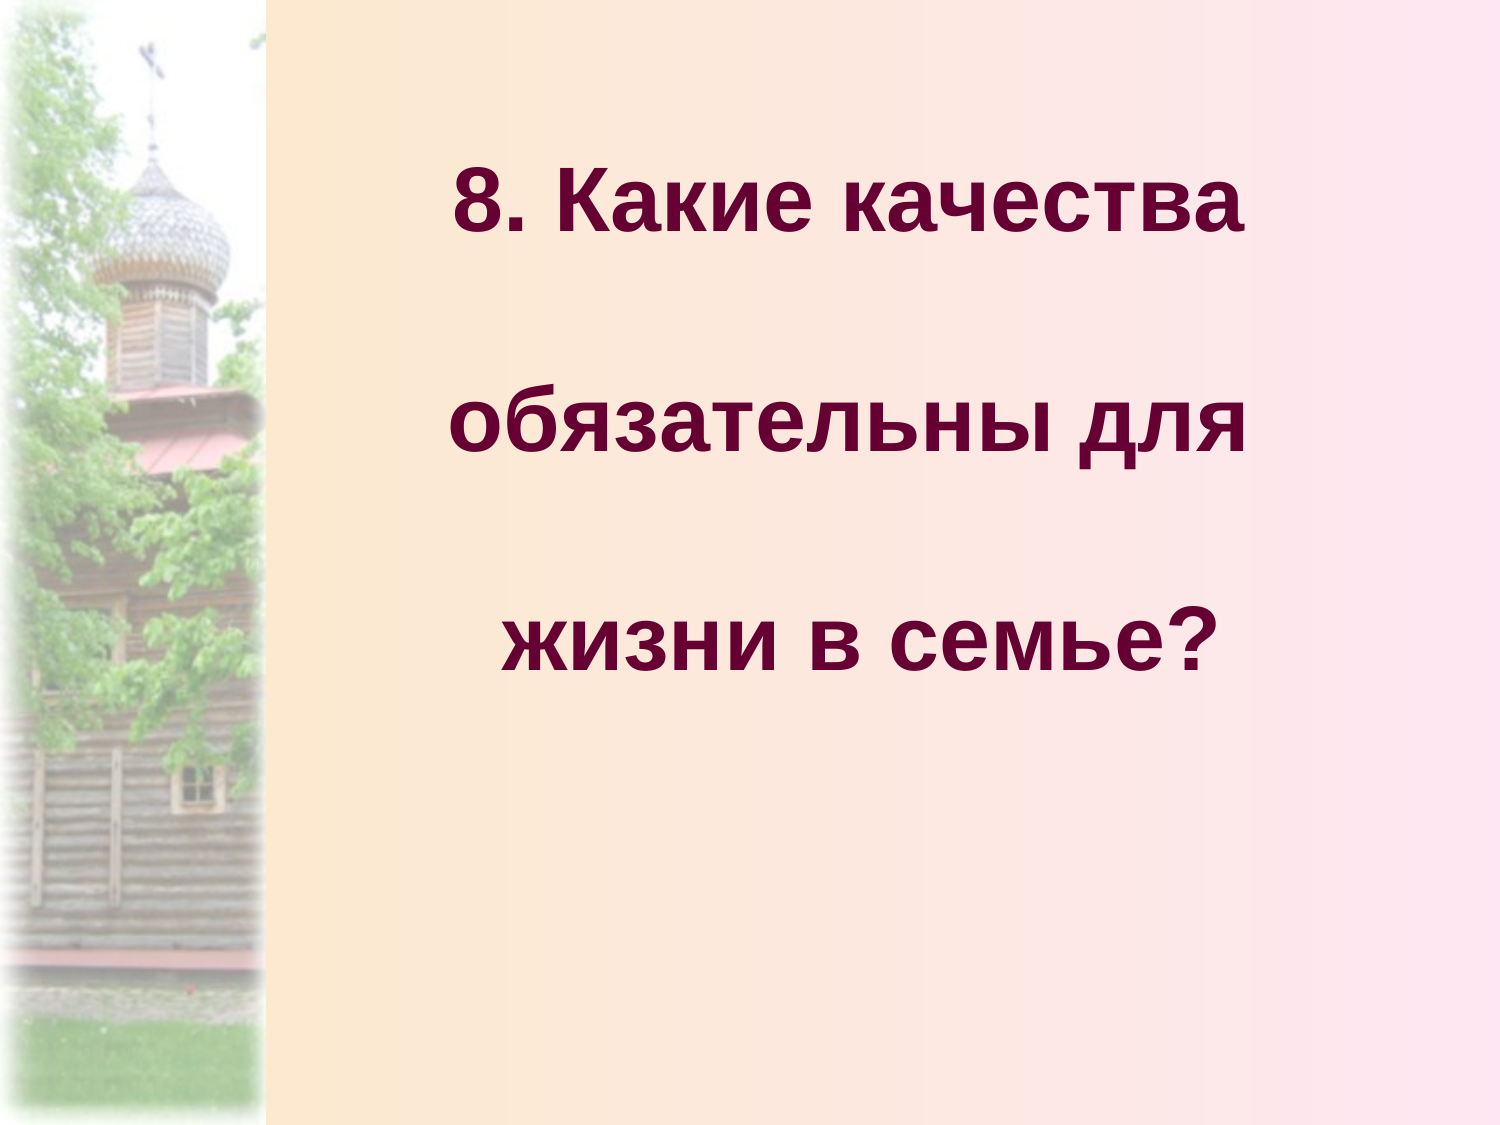

8. Какие качества
обязательны для
жизни в семье?